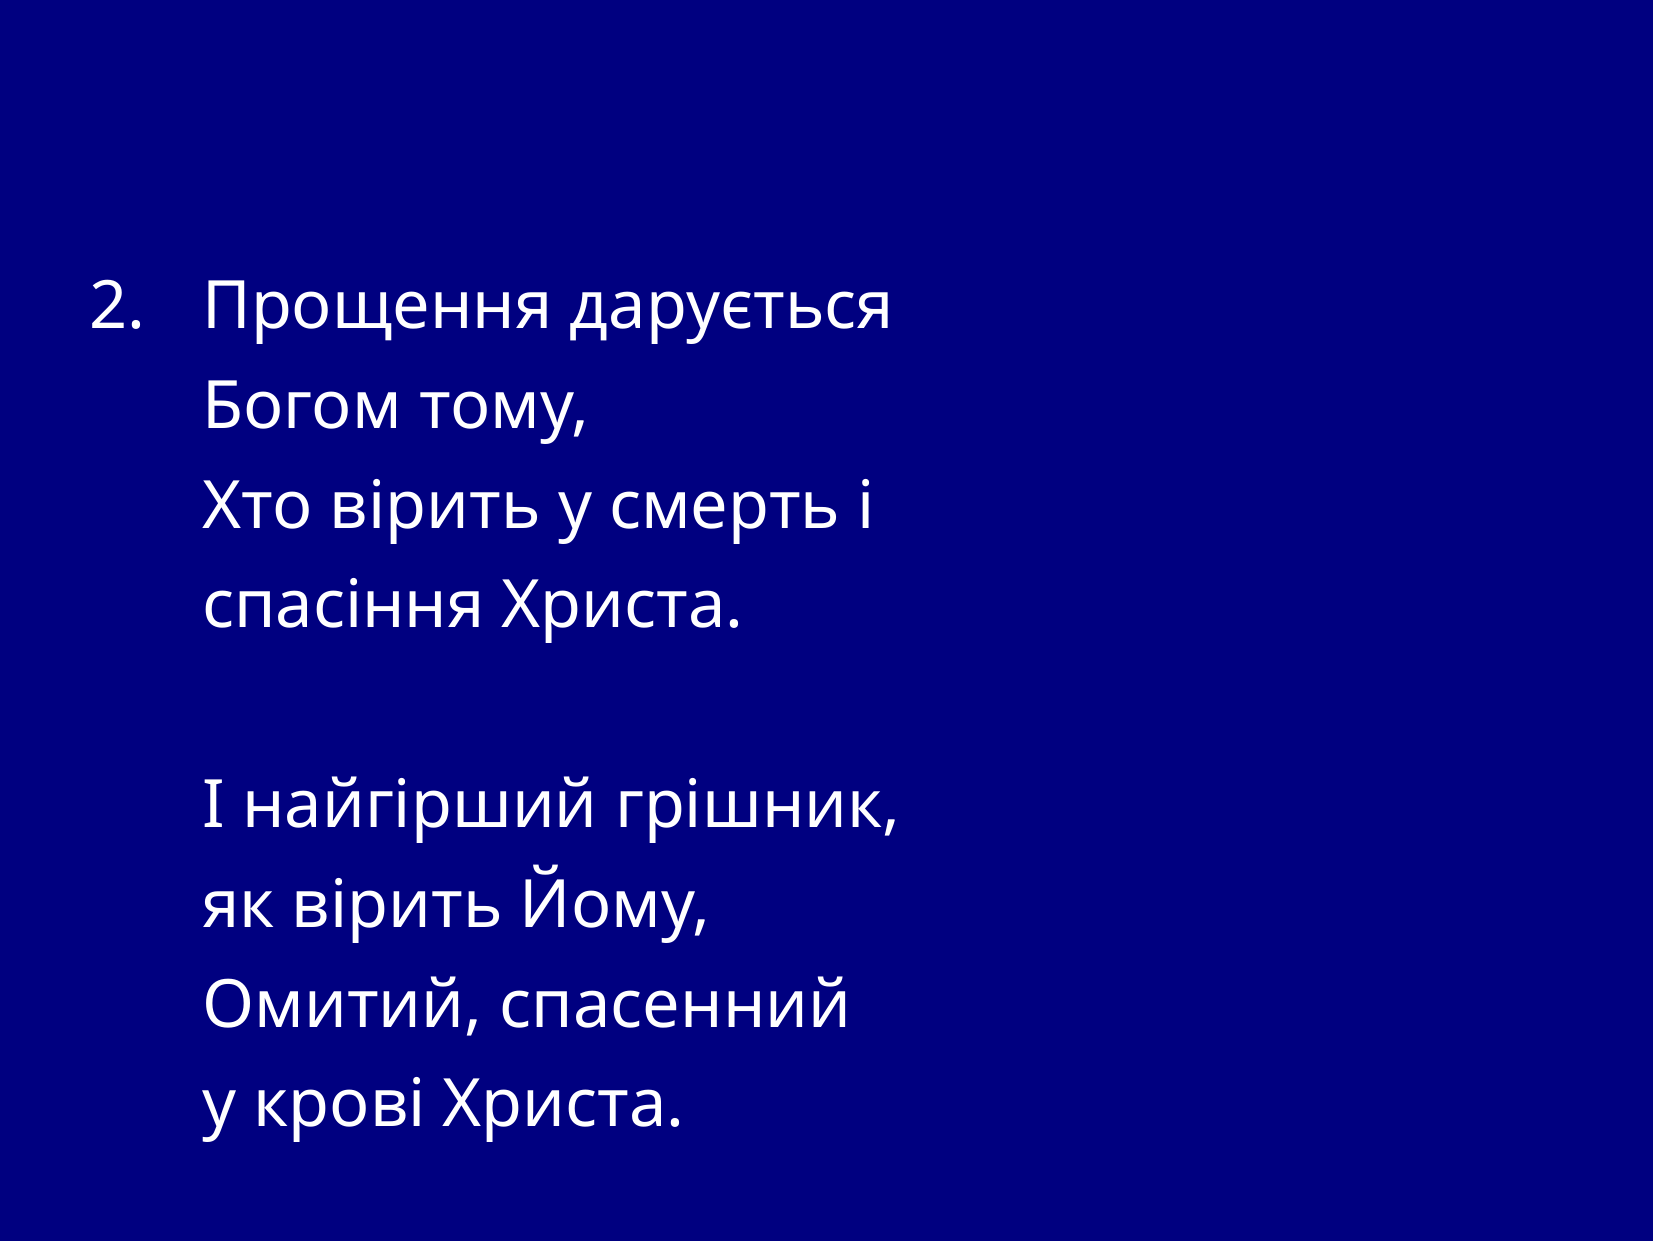

2.	Прощення дарується
	Богом тому,
	Хто вірить у смерть і
	спасіння Христа.
	І найгірший грішник,
	як вірить Йому,
	Омитий, спасенний
	у крові Христа.